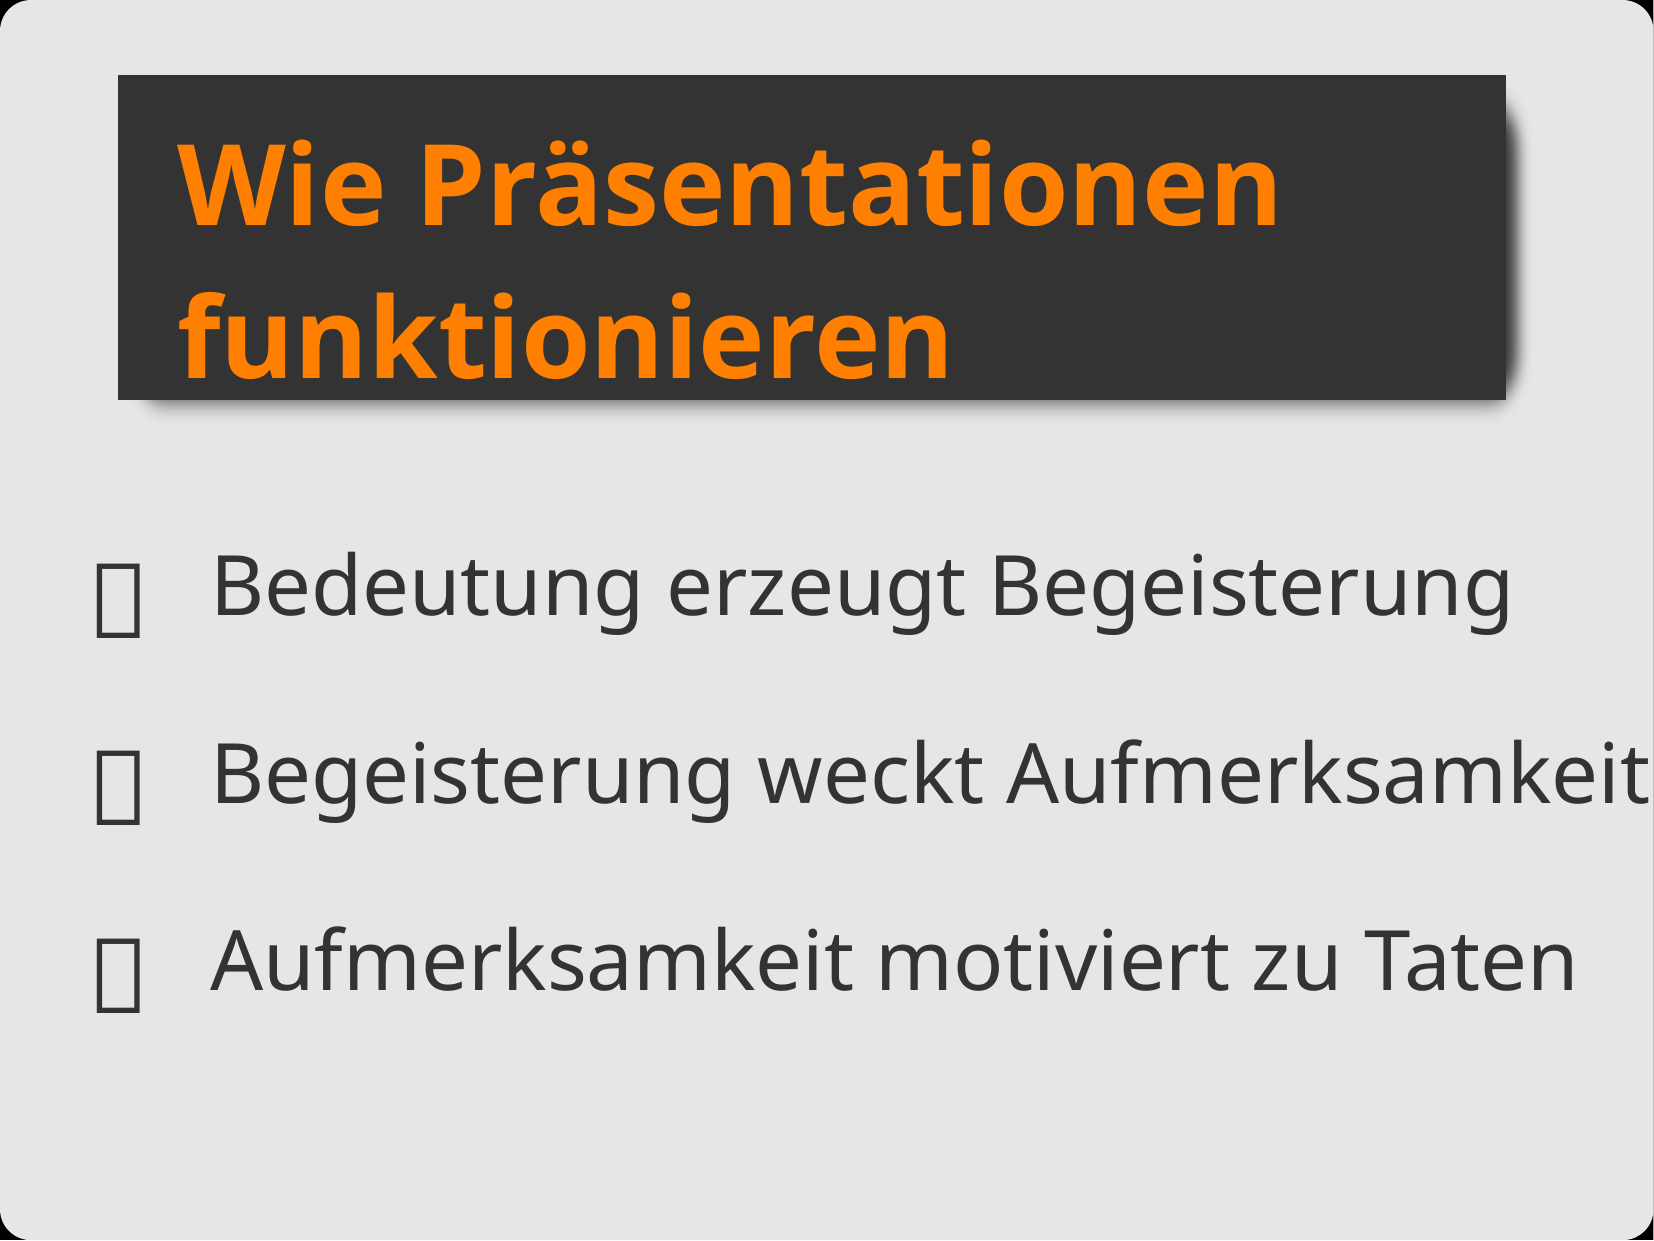

Wie Präsentationen
funktionieren

Bedeutung erzeugt Begeisterung

Begeisterung weckt Aufmerksamkeit

Aufmerksamkeit motiviert zu Taten